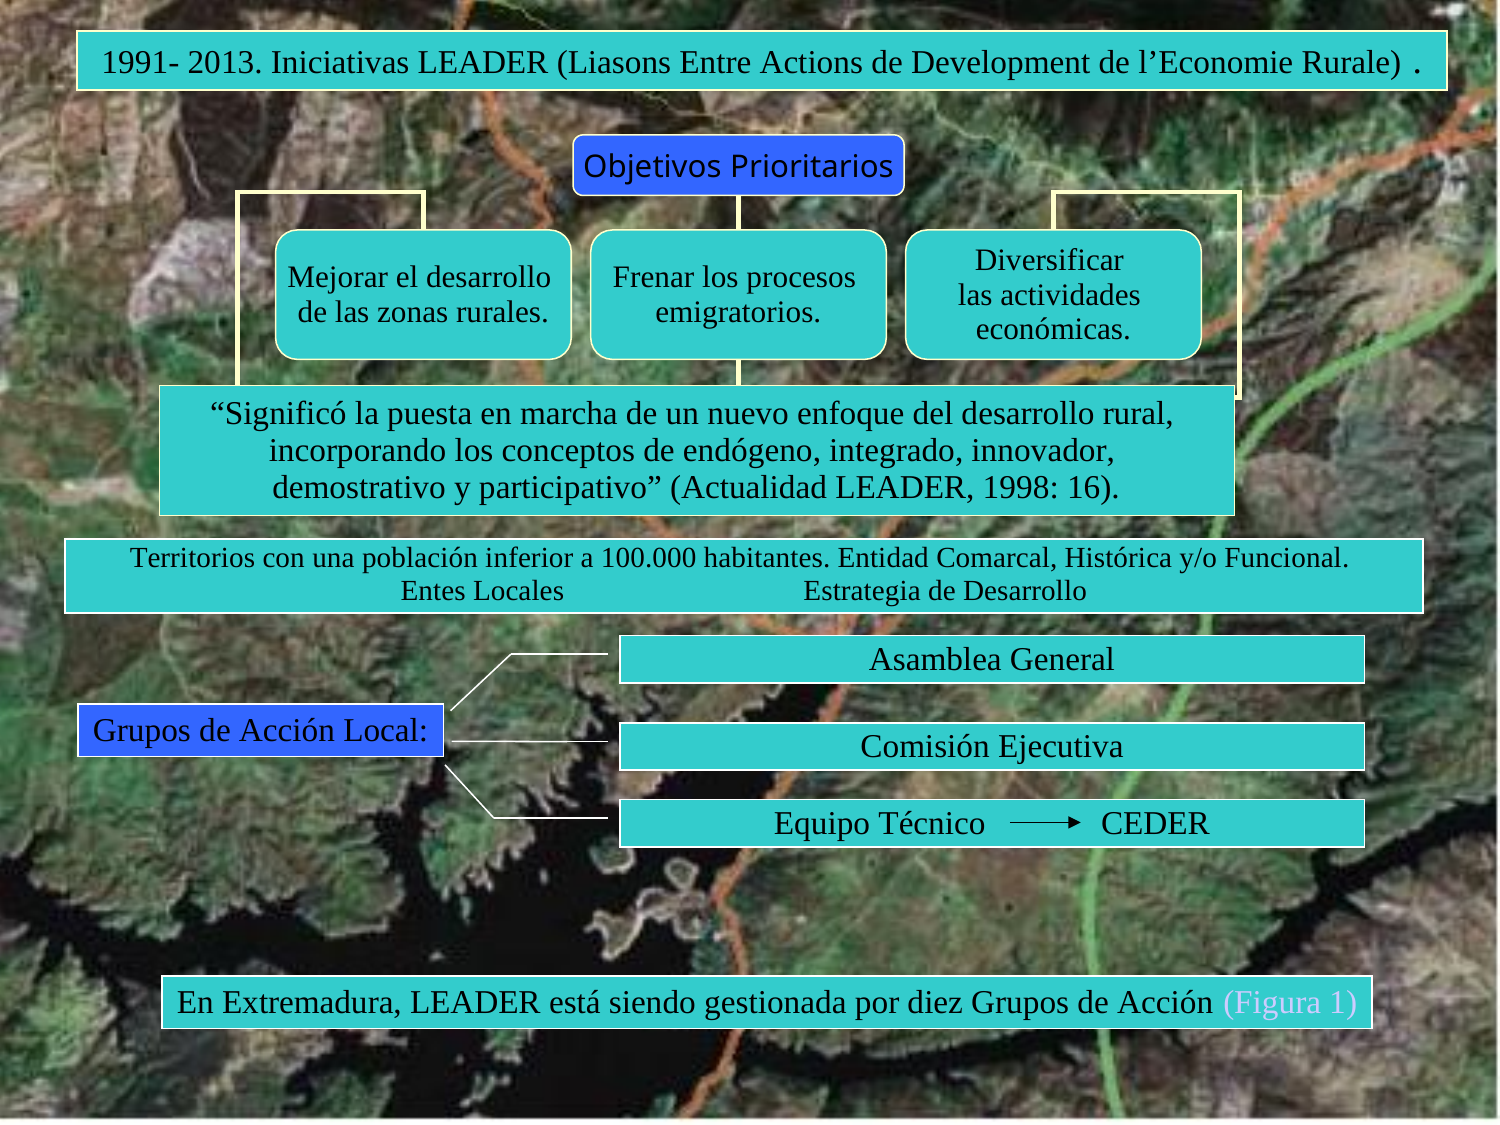

1991- 2013. Iniciativas LEADER (Liasons Entre Actions de Development de l’Economie Rurale) .
Objetivos Prioritarios
Mejorar el desarrollo
de las zonas rurales.
Frenar los procesos
emigratorios.
Diversificar
las actividades
económicas.
“Significó la puesta en marcha de un nuevo enfoque del desarrollo rural,
incorporando los conceptos de endógeno, integrado, innovador,
demostrativo y participativo” (Actualidad LEADER, 1998: 16).
Territorios con una población inferior a 100.000 habitantes. Entidad Comarcal, Histórica y/o Funcional.
Entes Locales Estrategia de Desarrollo
Asamblea General
Grupos de Acción Local:
Comisión Ejecutiva
Equipo Técnico CEDER
En Extremadura, LEADER está siendo gestionada por diez Grupos de Acción (Figura 1)